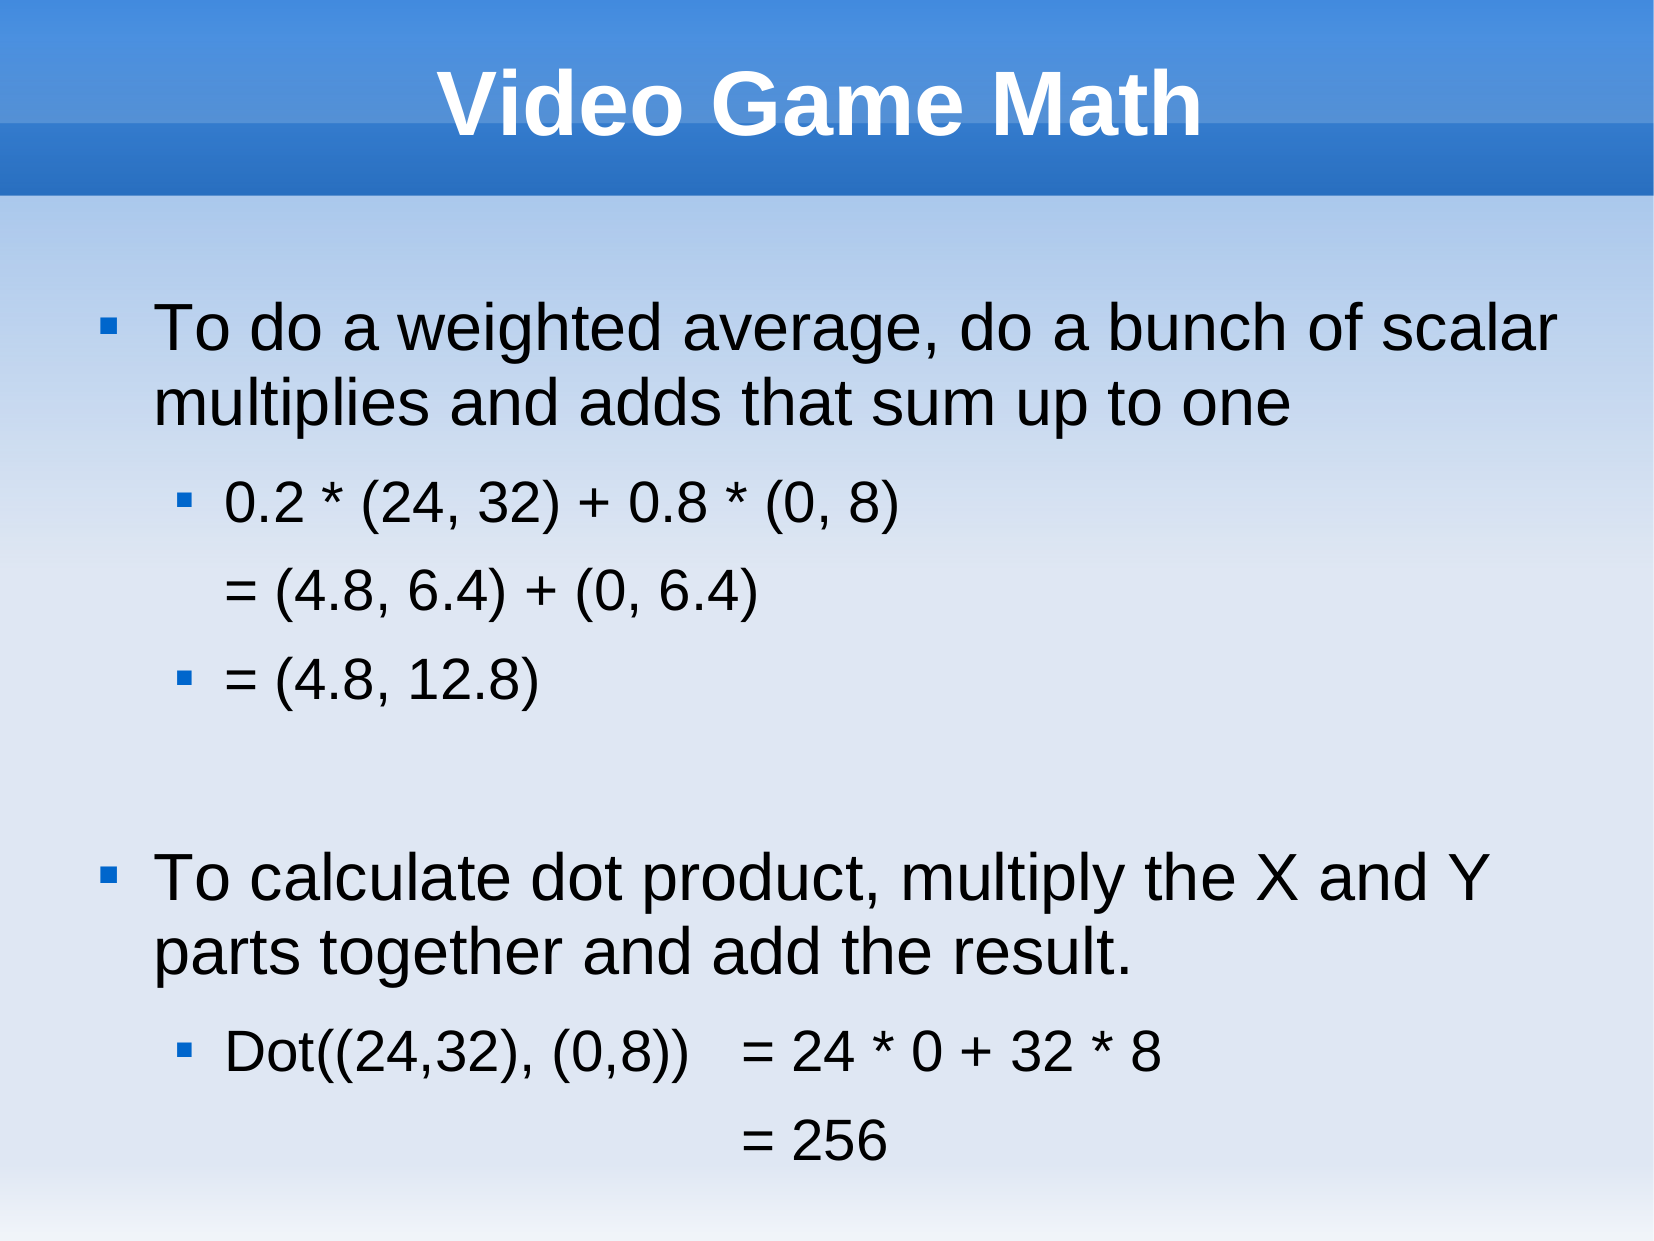

# Video Game Math
To do a weighted average, do a bunch of scalar multiplies and adds that sum up to one
0.2 * (24, 32) + 0.8 * (0, 8)
= (4.8, 6.4) + (0, 6.4)
= (4.8, 12.8)
To calculate dot product, multiply the X and Y parts together and add the result.
Dot((24,32), (0,8))	= 24 * 0 + 32 * 8
							= 256